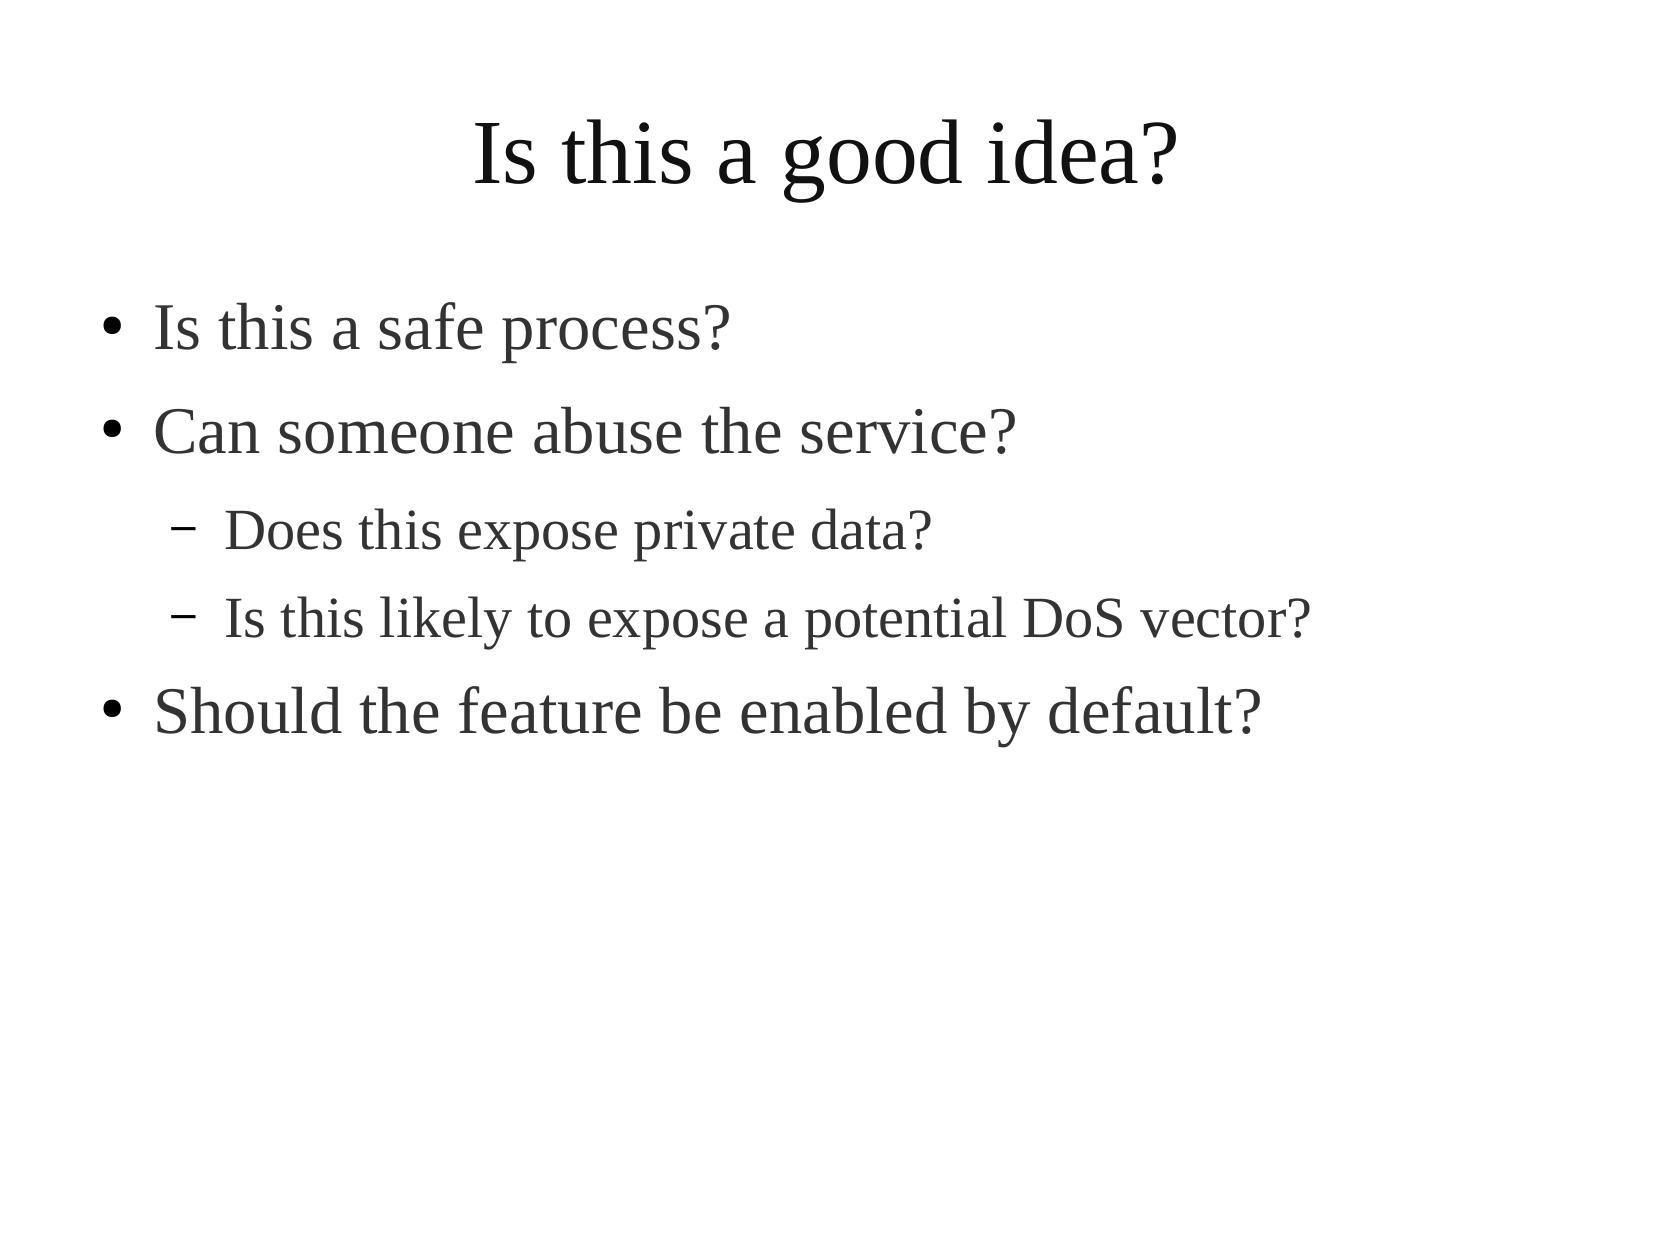

# Is this a good idea?
Is this a safe process?
Can someone abuse the service?
Does this expose private data?
Is this likely to expose a potential DoS vector?
Should the feature be enabled by default?